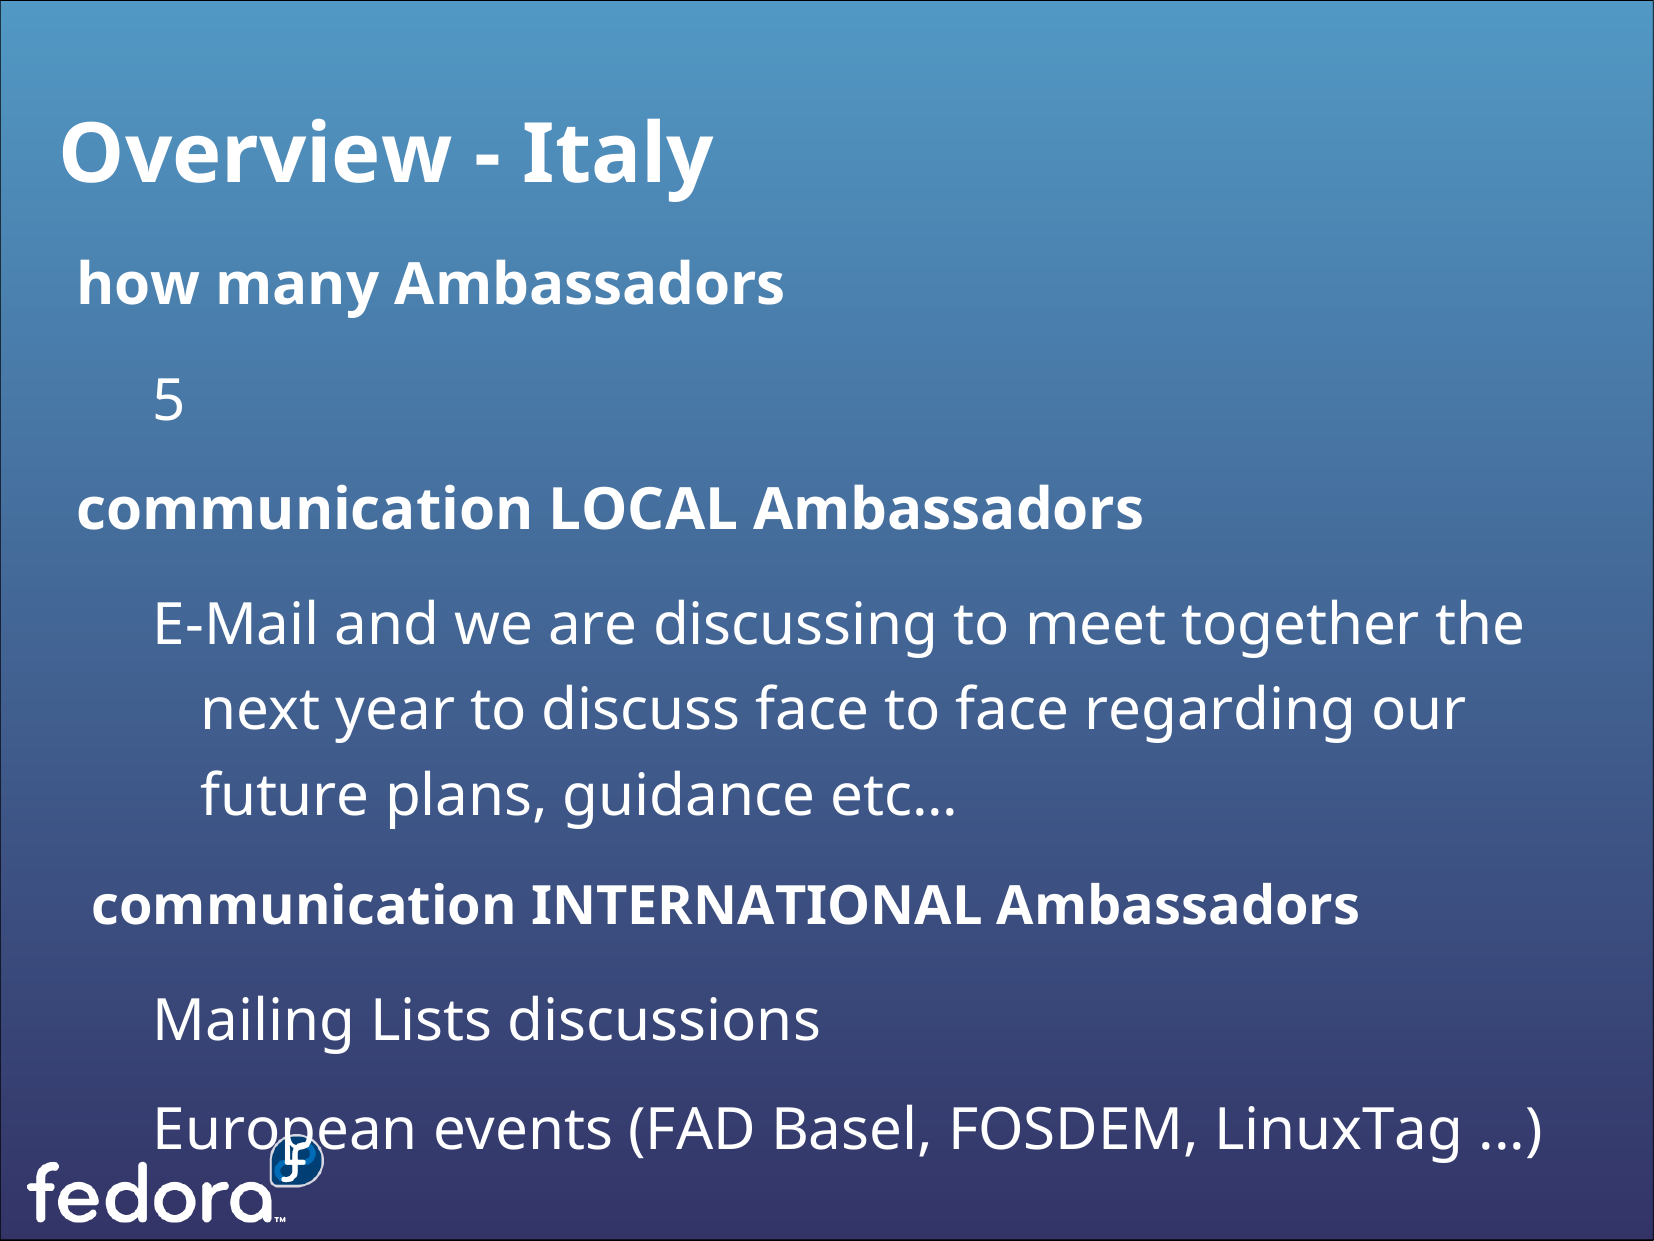

# Overview - Italy
how many Ambassadors
5
communication LOCAL Ambassadors
E-Mail and we are discussing to meet together the next year to discuss face to face regarding our future plans, guidance etc...
 communication INTERNATIONAL Ambassadors
Mailing Lists discussions
European events (FAD Basel, FOSDEM, LinuxTag ...)